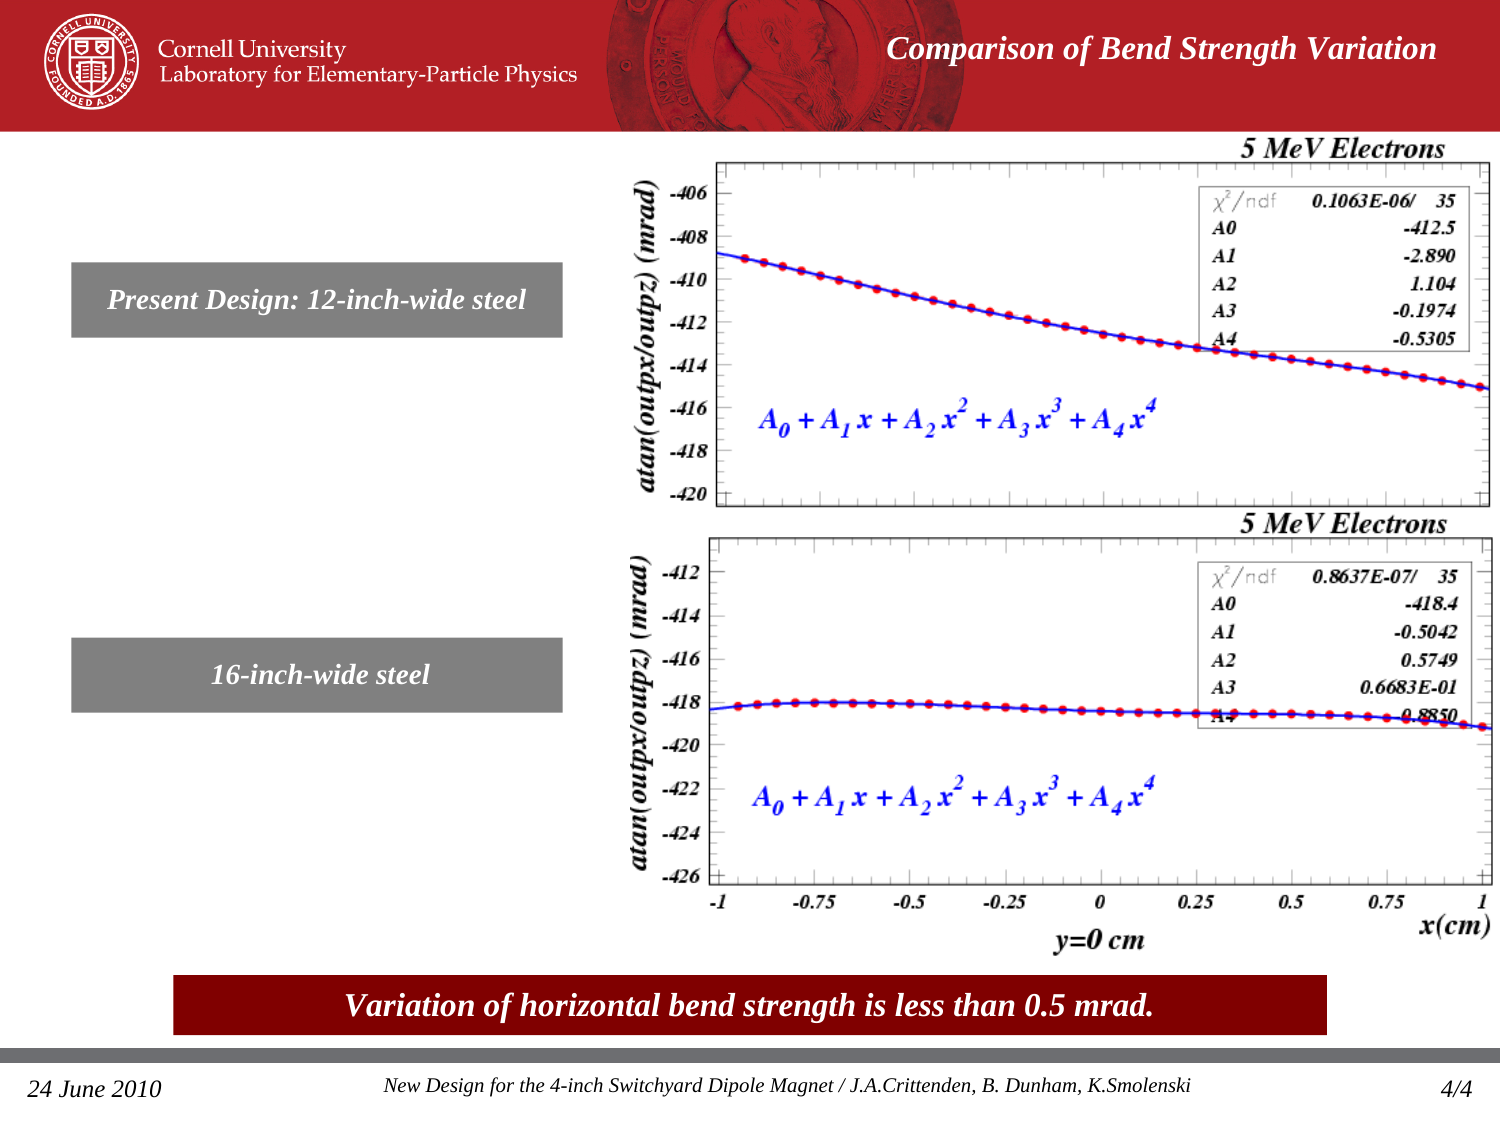

Comparison of Bend Strength Variation
Present Design: 12-inch-wide steel
 16-inch-wide steel
Variation of horizontal bend strength is less than 0.5 mrad.